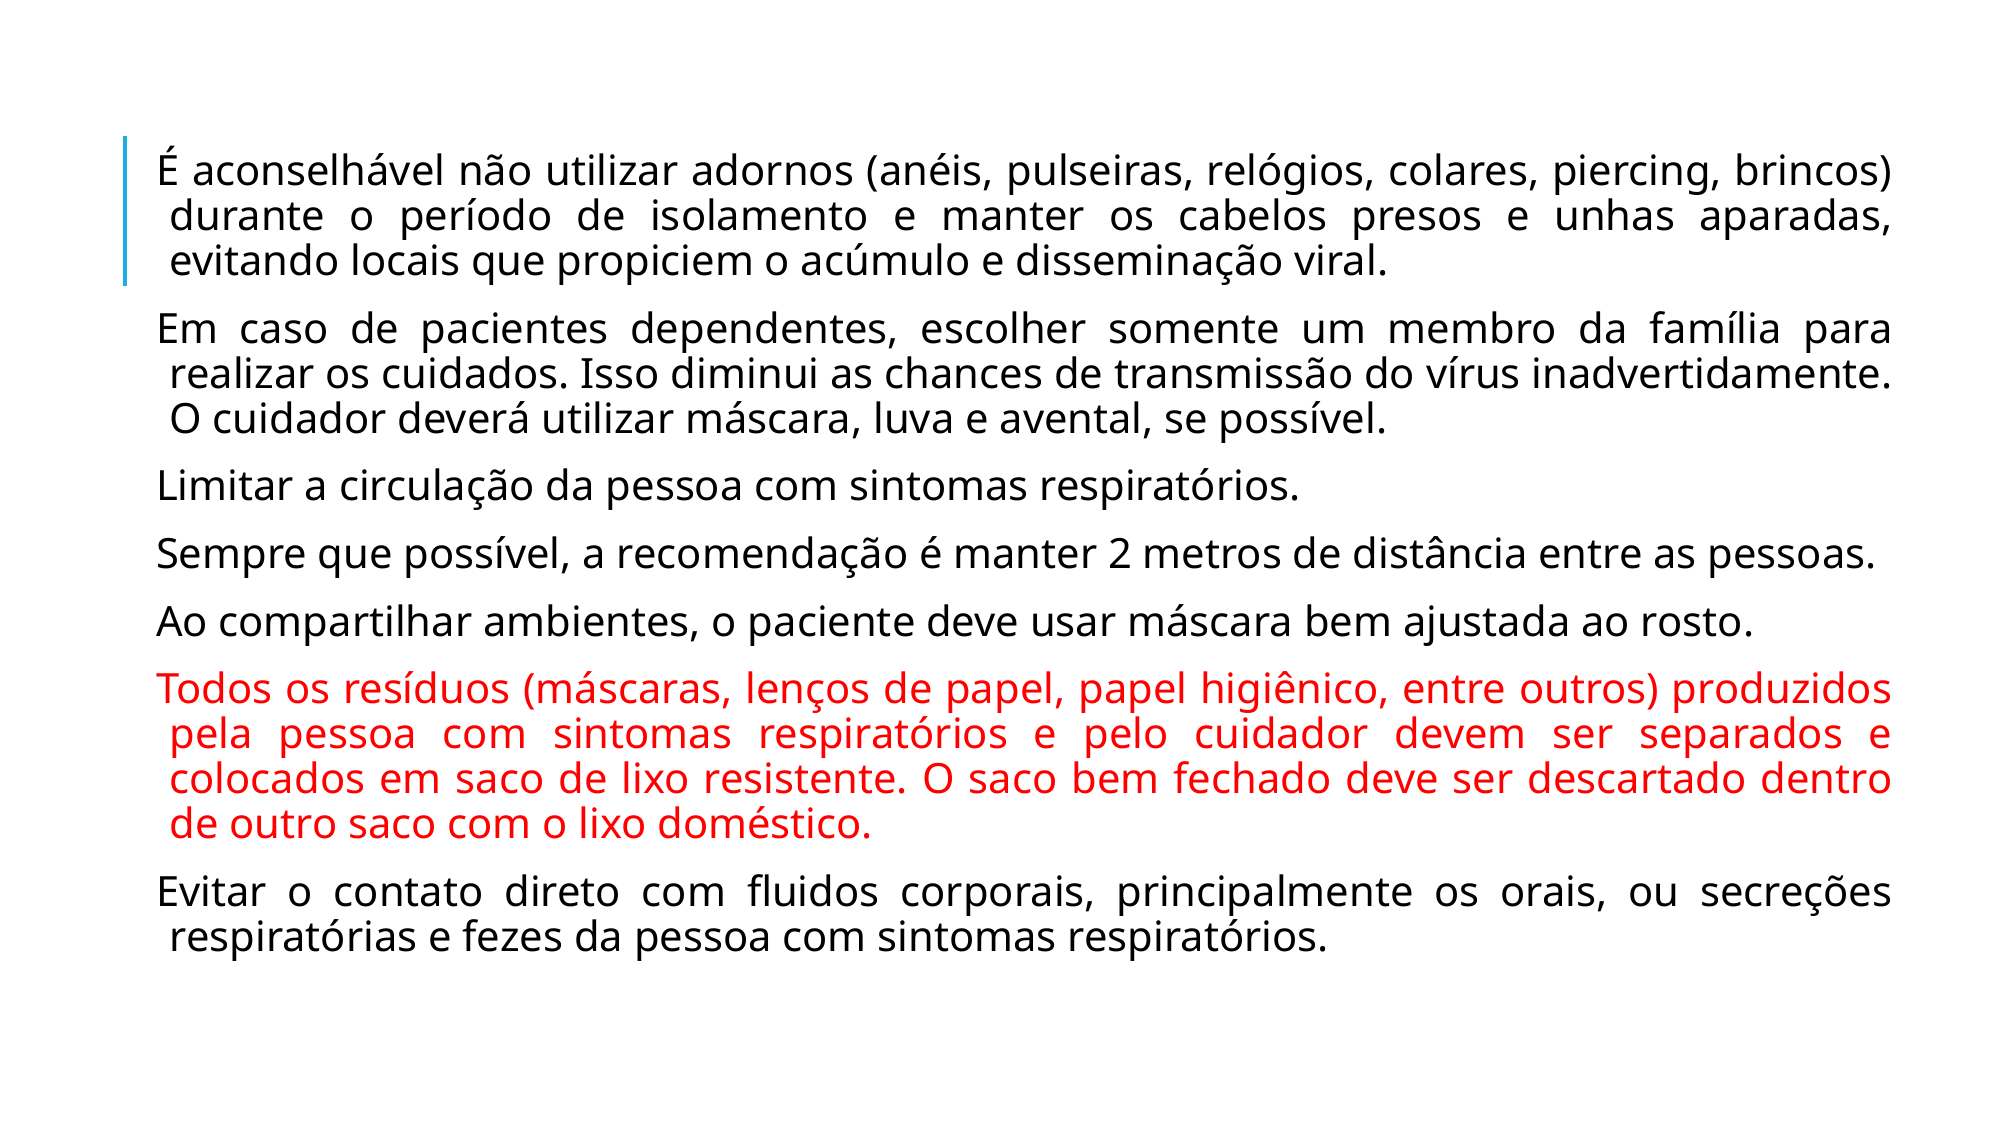

# É aconselhável não utilizar adornos (anéis, pulseiras, relógios, colares, piercing, brincos) durante o período de isolamento e manter os cabelos presos e unhas aparadas, evitando locais que propiciem o acúmulo e disseminação viral.
Em caso de pacientes dependentes, escolher somente um membro da família para realizar os cuidados. Isso diminui as chances de transmissão do vírus inadvertidamente. O cuidador deverá utilizar máscara, luva e avental, se possível.
Limitar a circulação da pessoa com sintomas respiratórios.
Sempre que possível, a recomendação é manter 2 metros de distância entre as pessoas.
Ao compartilhar ambientes, o paciente deve usar máscara bem ajustada ao rosto.
Todos os resíduos (máscaras, lenços de papel, papel higiênico, entre outros) produzidos pela pessoa com sintomas respiratórios e pelo cuidador devem ser separados e colocados em saco de lixo resistente. O saco bem fechado deve ser descartado dentro de outro saco com o lixo doméstico.
Evitar o contato direto com fluidos corporais, principalmente os orais, ou secreções respiratórias e fezes da pessoa com sintomas respiratórios.